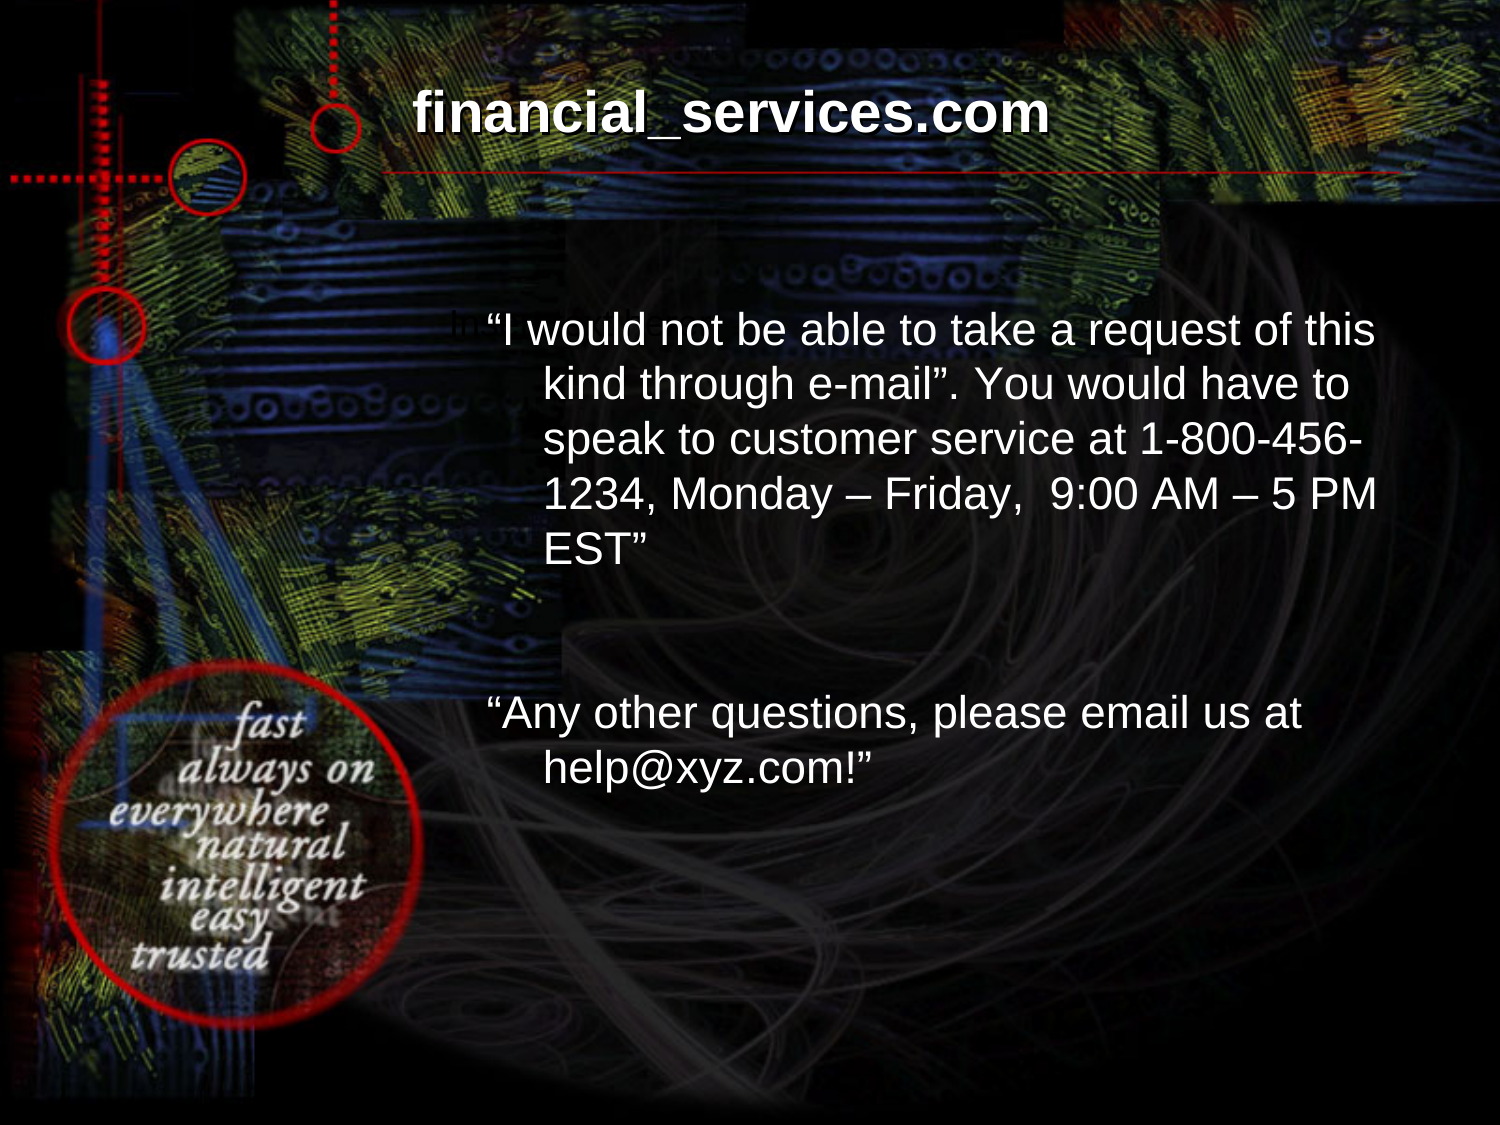

# financial_services.com
Insert text herer
“I would not be able to take a request of this kind through e-mail”. You would have to speak to customer service at 1-800-456-1234, Monday – Friday, 9:00 AM – 5 PM EST”
“Any other questions, please email us at help@xyz.com!”